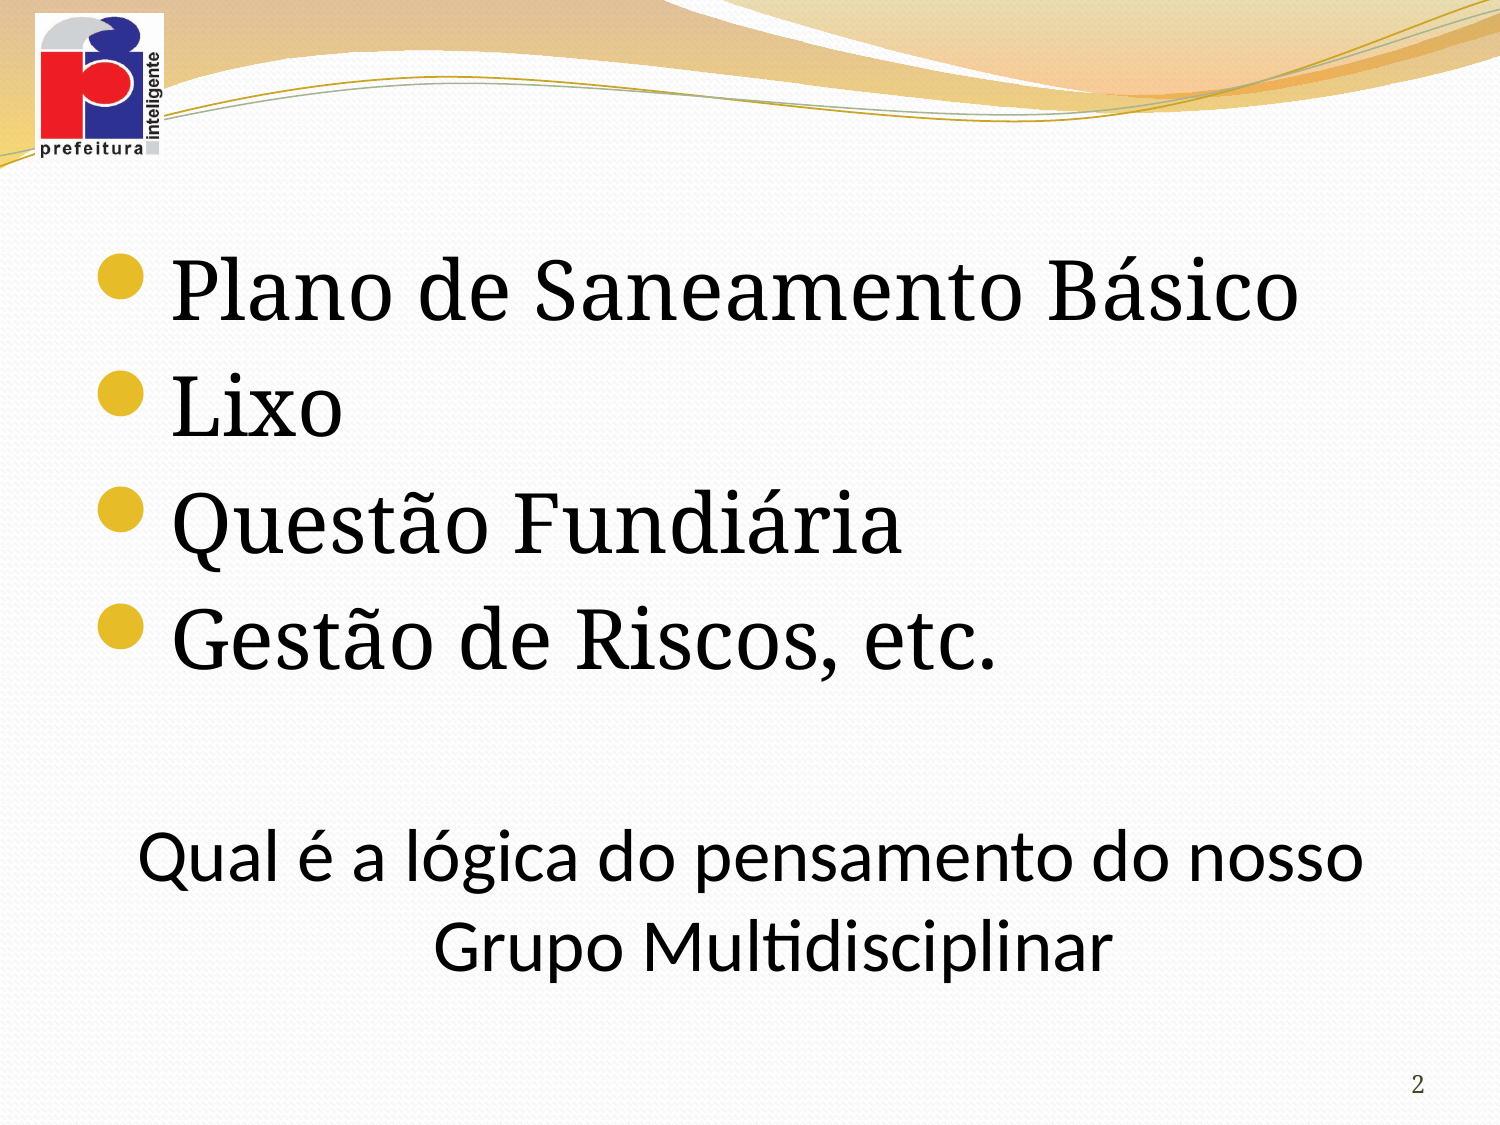

# Plano de Saneamento Básico
Lixo
Questão Fundiária
Gestão de Riscos, etc.
Qual é a lógica do pensamento do nosso Grupo Multidisciplinar